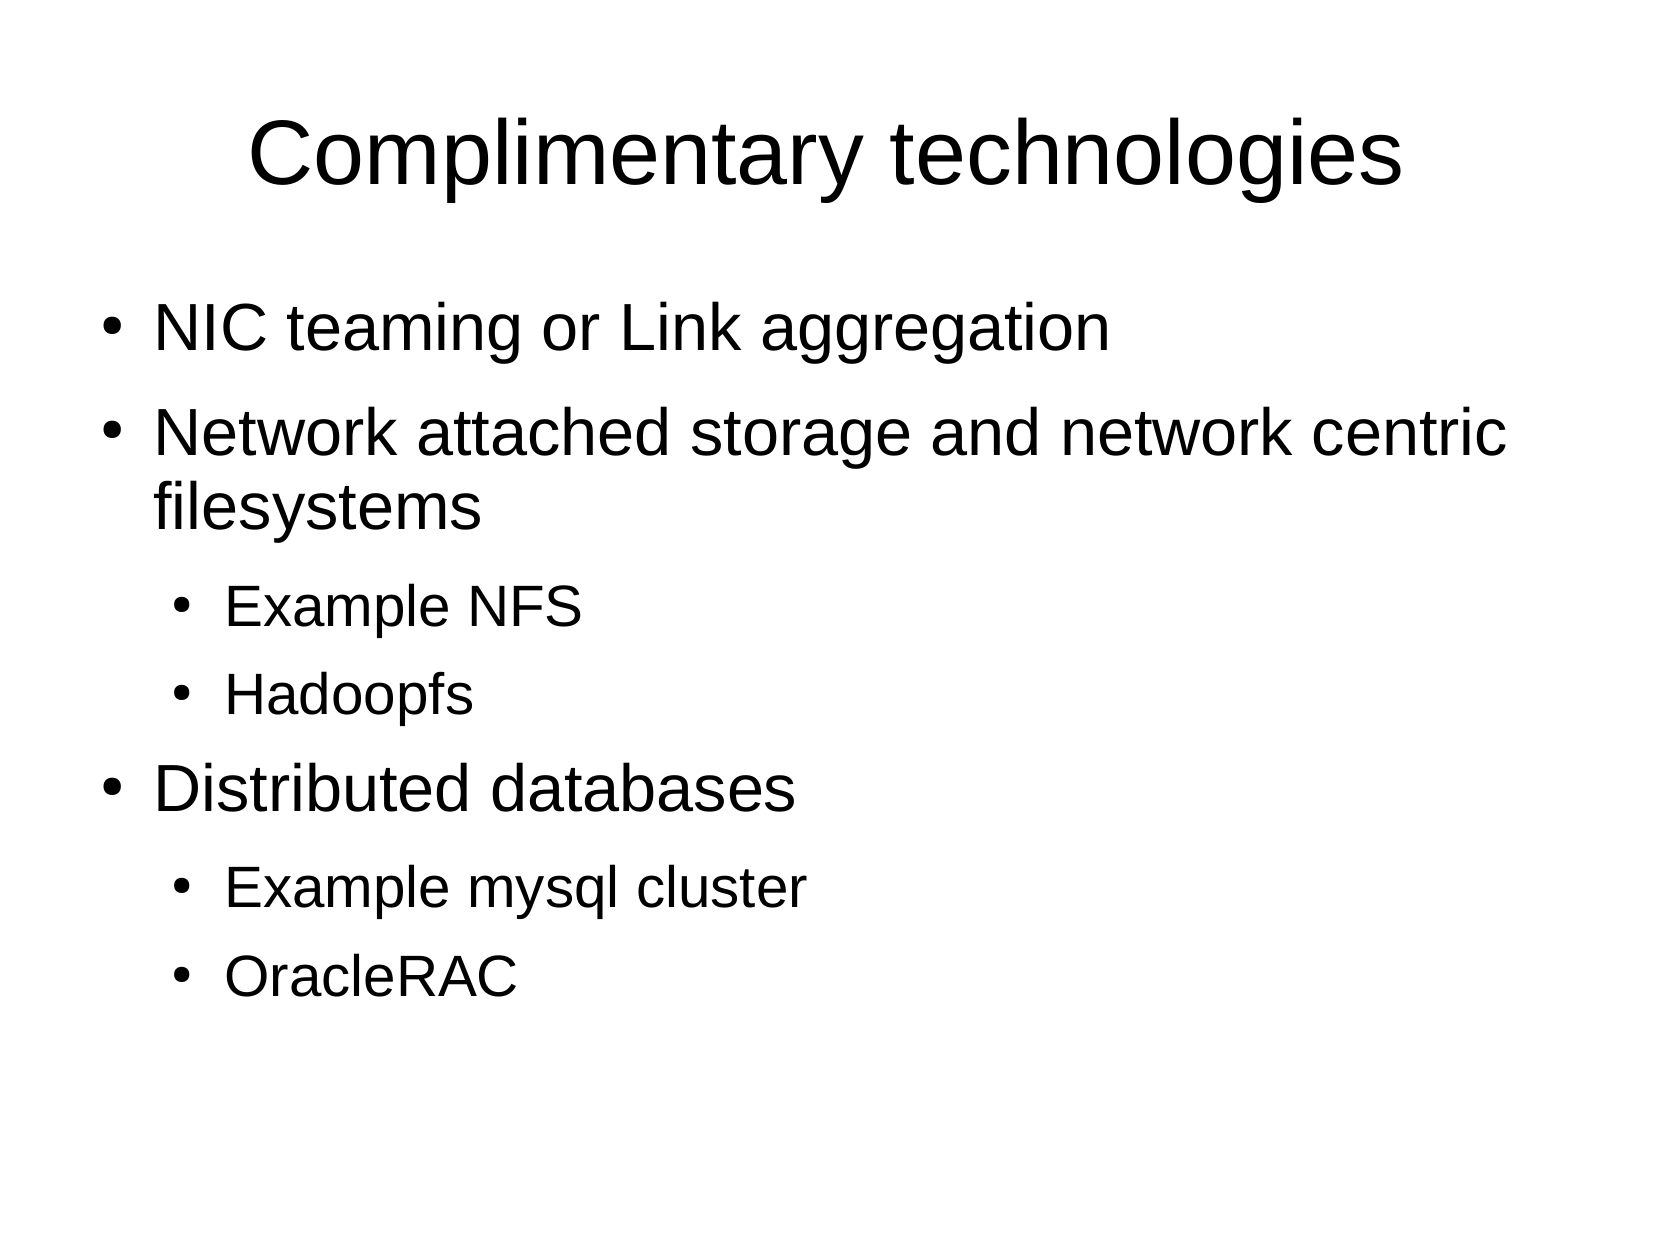

# Complimentary technologies
NIC teaming or Link aggregation
Network attached storage and network centric filesystems
Example NFS
Hadoopfs
Distributed databases
Example mysql cluster
OracleRAC